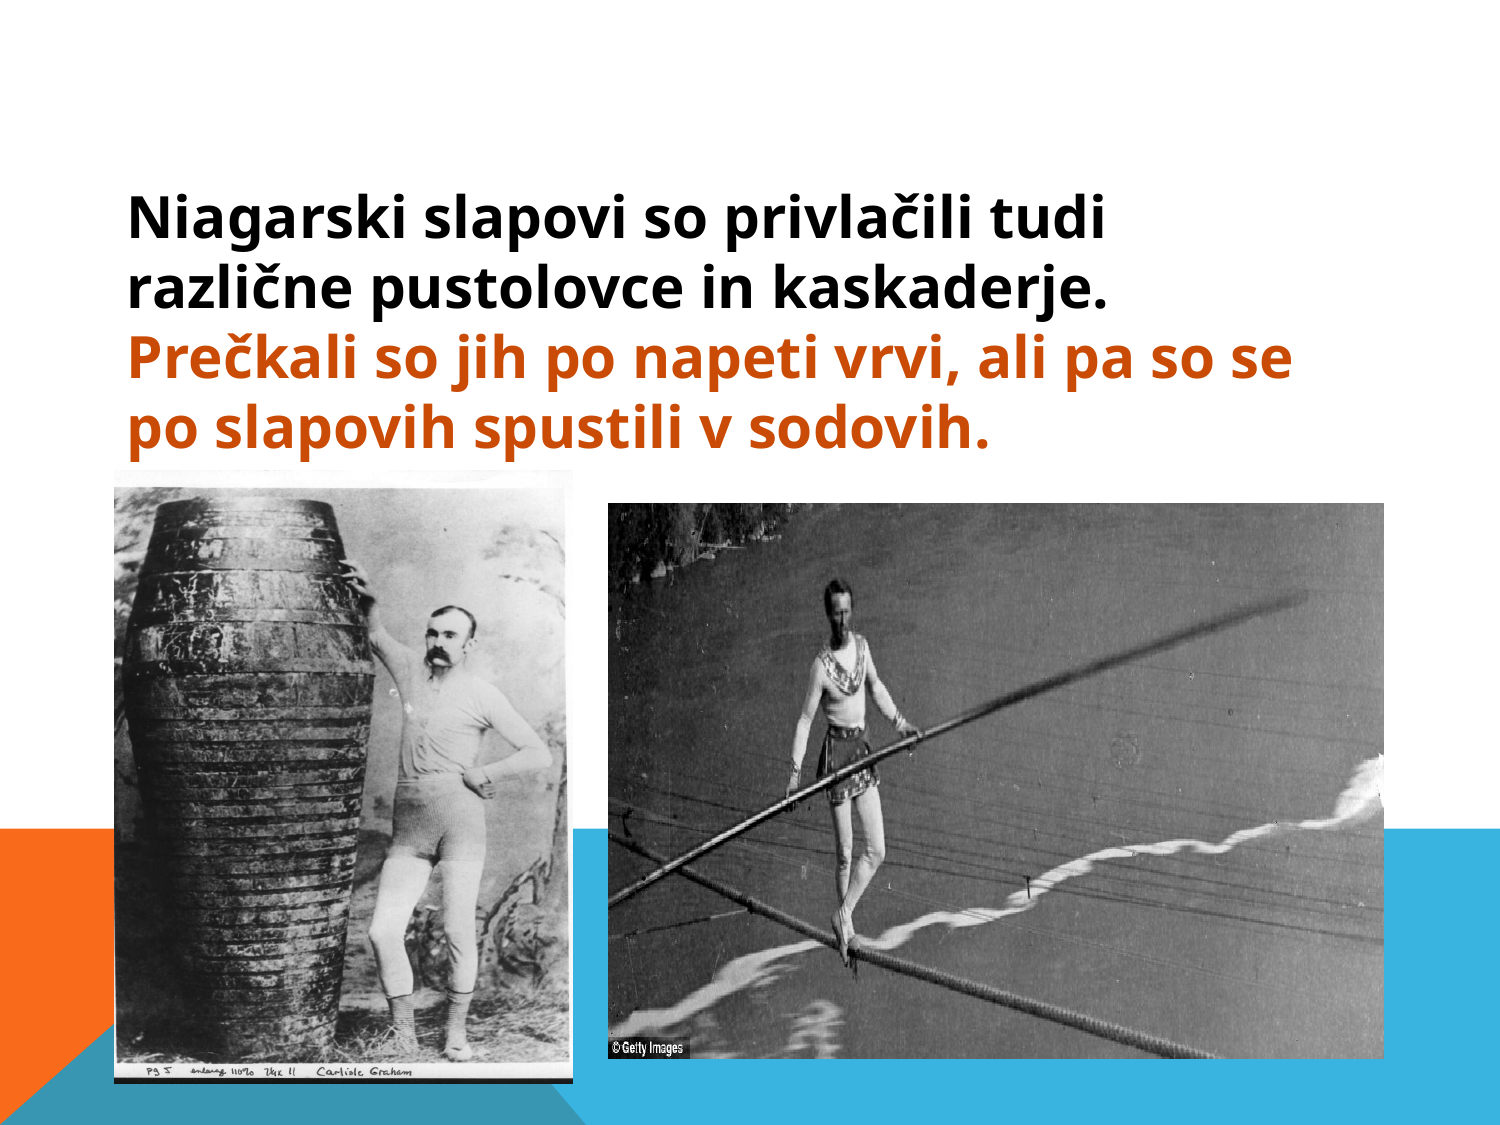

Niagarski slapovi so privlačili tudi različne pustolovce in kaskaderje. Prečkali so jih po napeti vrvi, ali pa so se po slapovih spustili v sodovih.